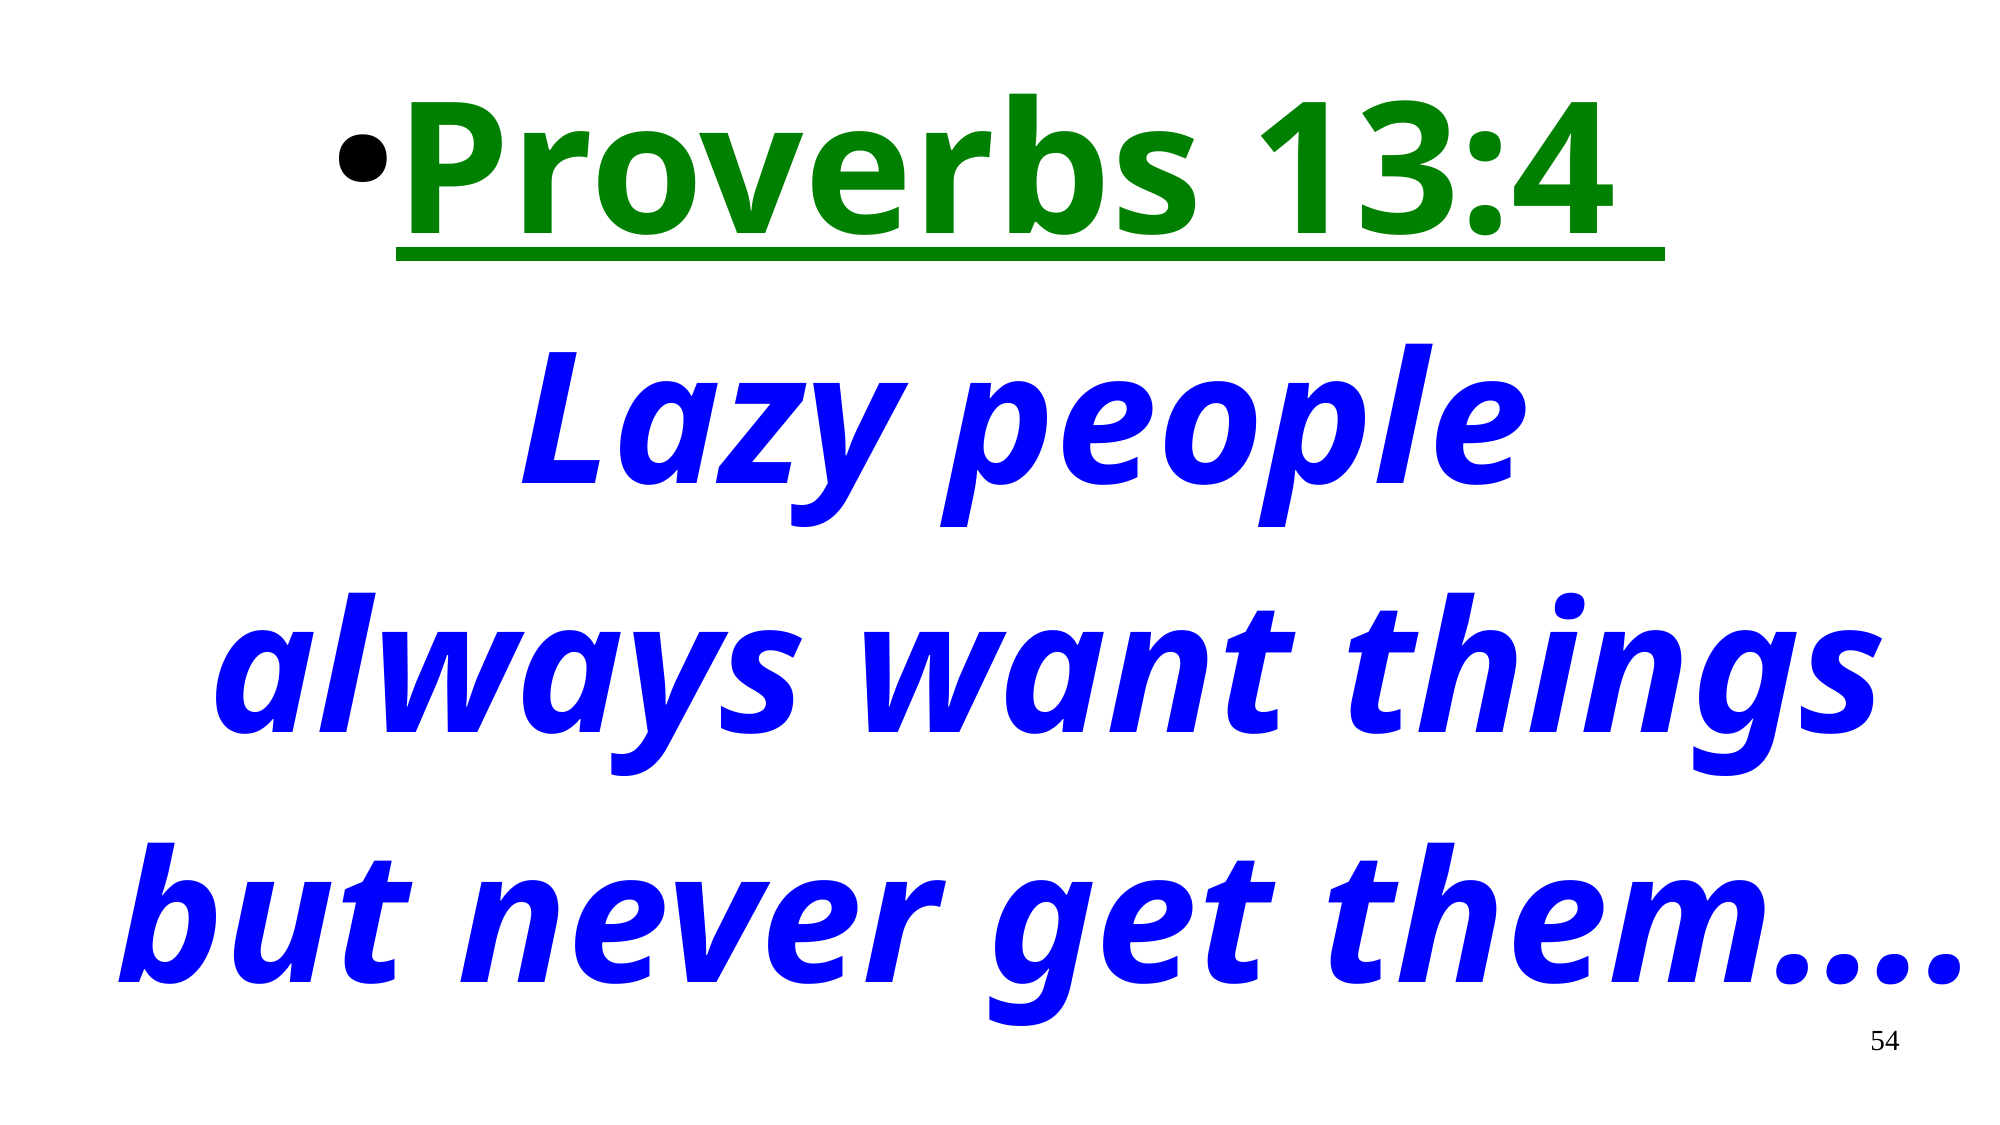

# Proverbs 13:4 Lazy people always want things but never get them….
54